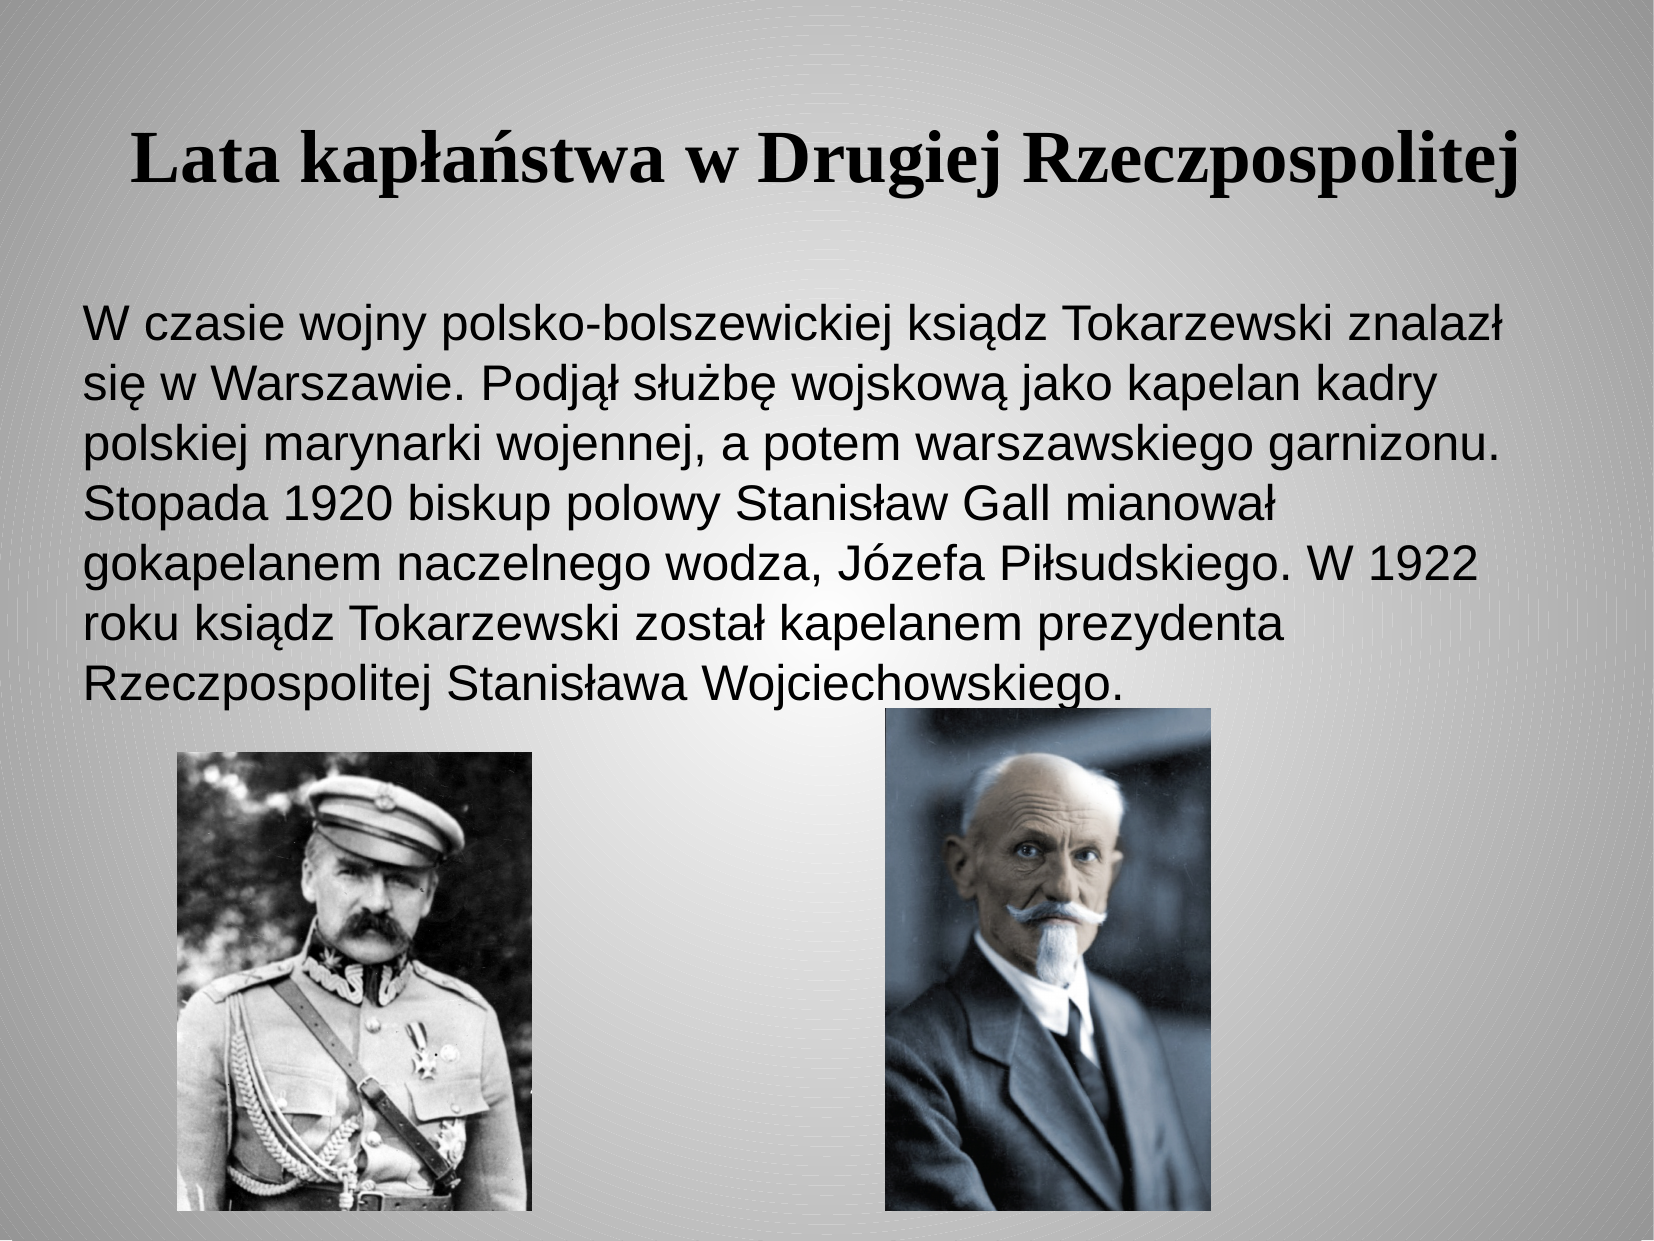

# Lata kapłaństwa w Drugiej Rzeczpospolitej
W czasie wojny polsko-bolszewickiej ksiądz Tokarzewski znalazł się w Warszawie. Podjął służbę wojskową jako kapelan kadry polskiej marynarki wojennej, a potem warszawskiego garnizonu. Stopada 1920 biskup polowy Stanisław Gall mianował gokapelanem naczelnego wodza, Józefa Piłsudskiego. W 1922 roku ksiądz Tokarzewski został kapelanem prezydenta Rzeczpospolitej Stanisława Wojciechowskiego.